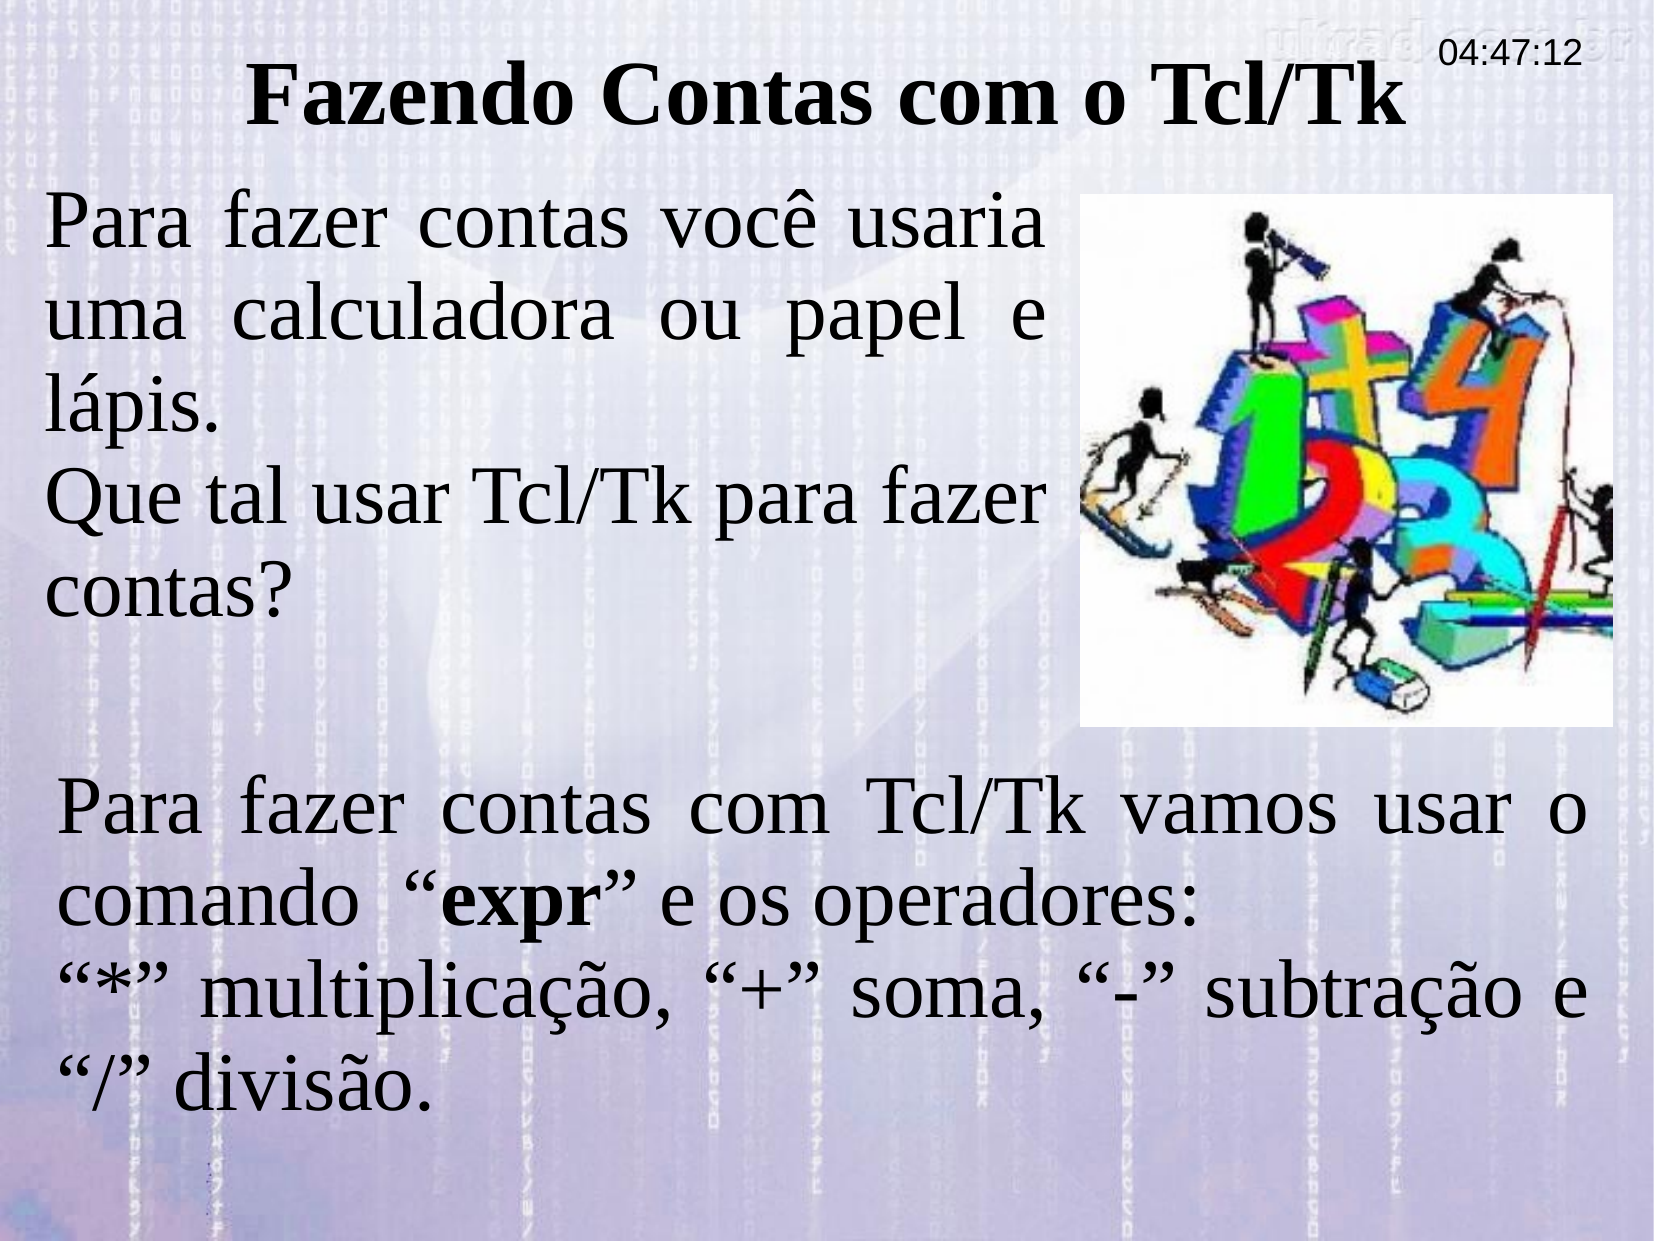

02:09:46
Fazendo Contas com o Tcl/Tk
Para fazer contas você usaria uma calculadora ou papel e lápis.
Que tal usar Tcl/Tk para fazer contas?
Para fazer contas com Tcl/Tk vamos usar o comando “expr” e os operadores:
“*” multiplicação, “+” soma, “-” subtração e “/” divisão.